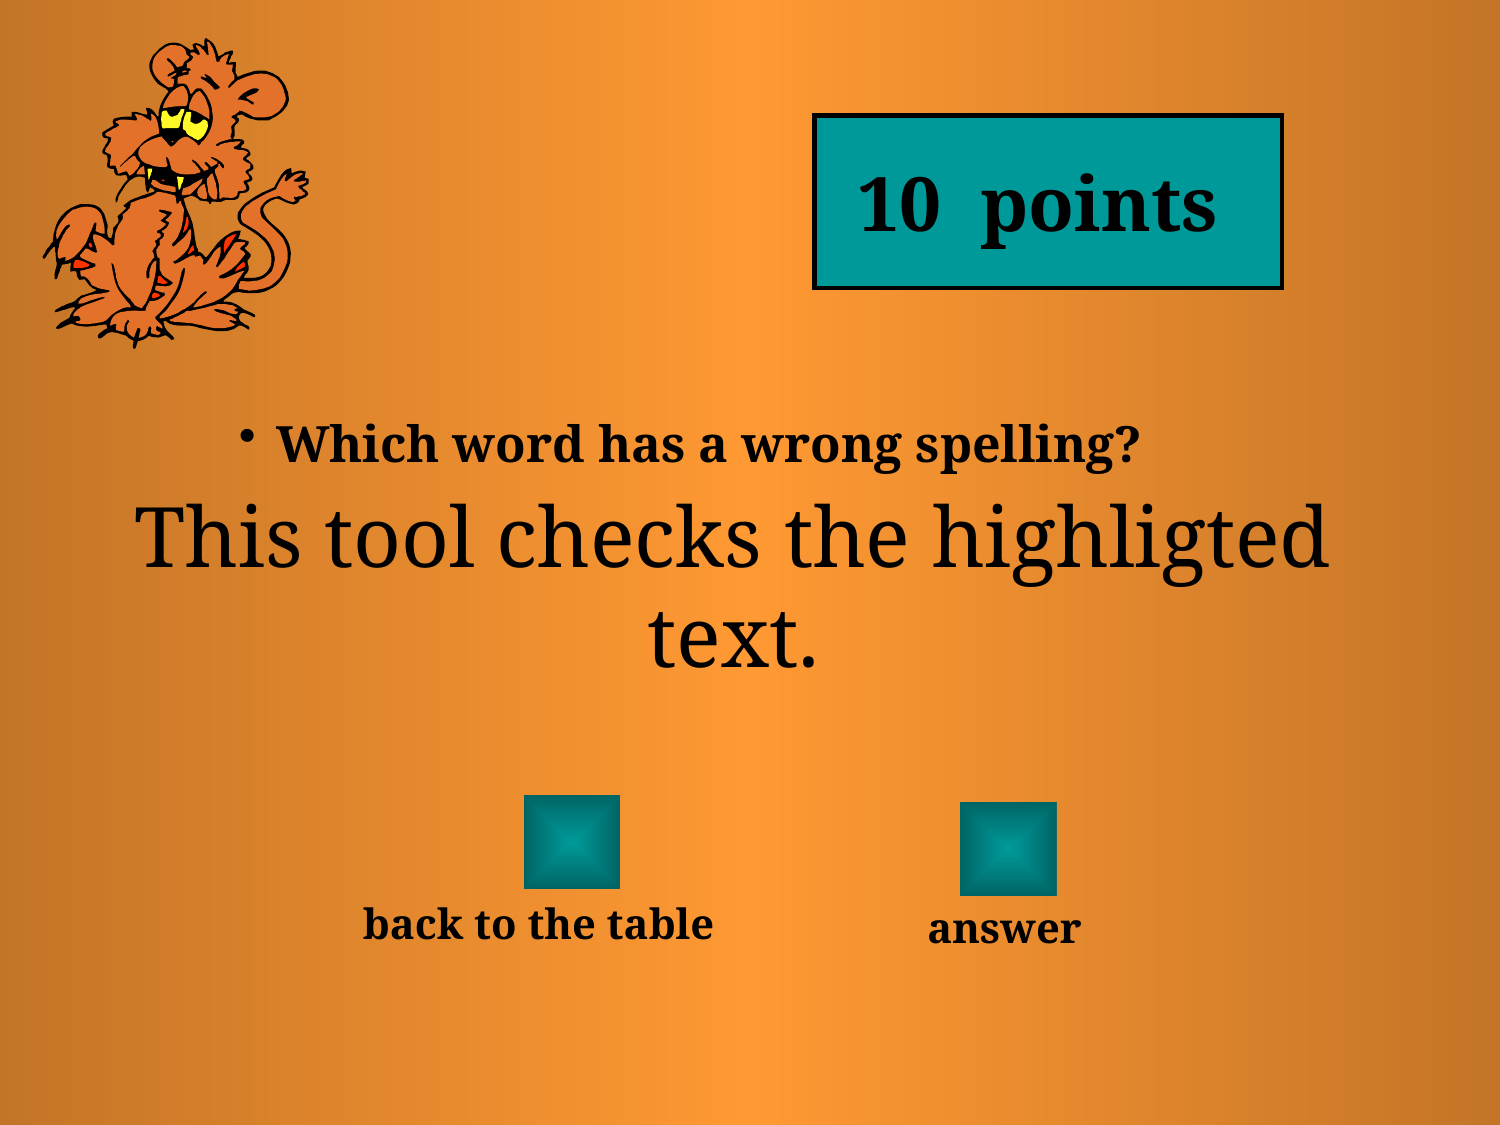

10 points
Which word has a wrong spelling?
# This tool checks the highligted text.
back to the table
answer